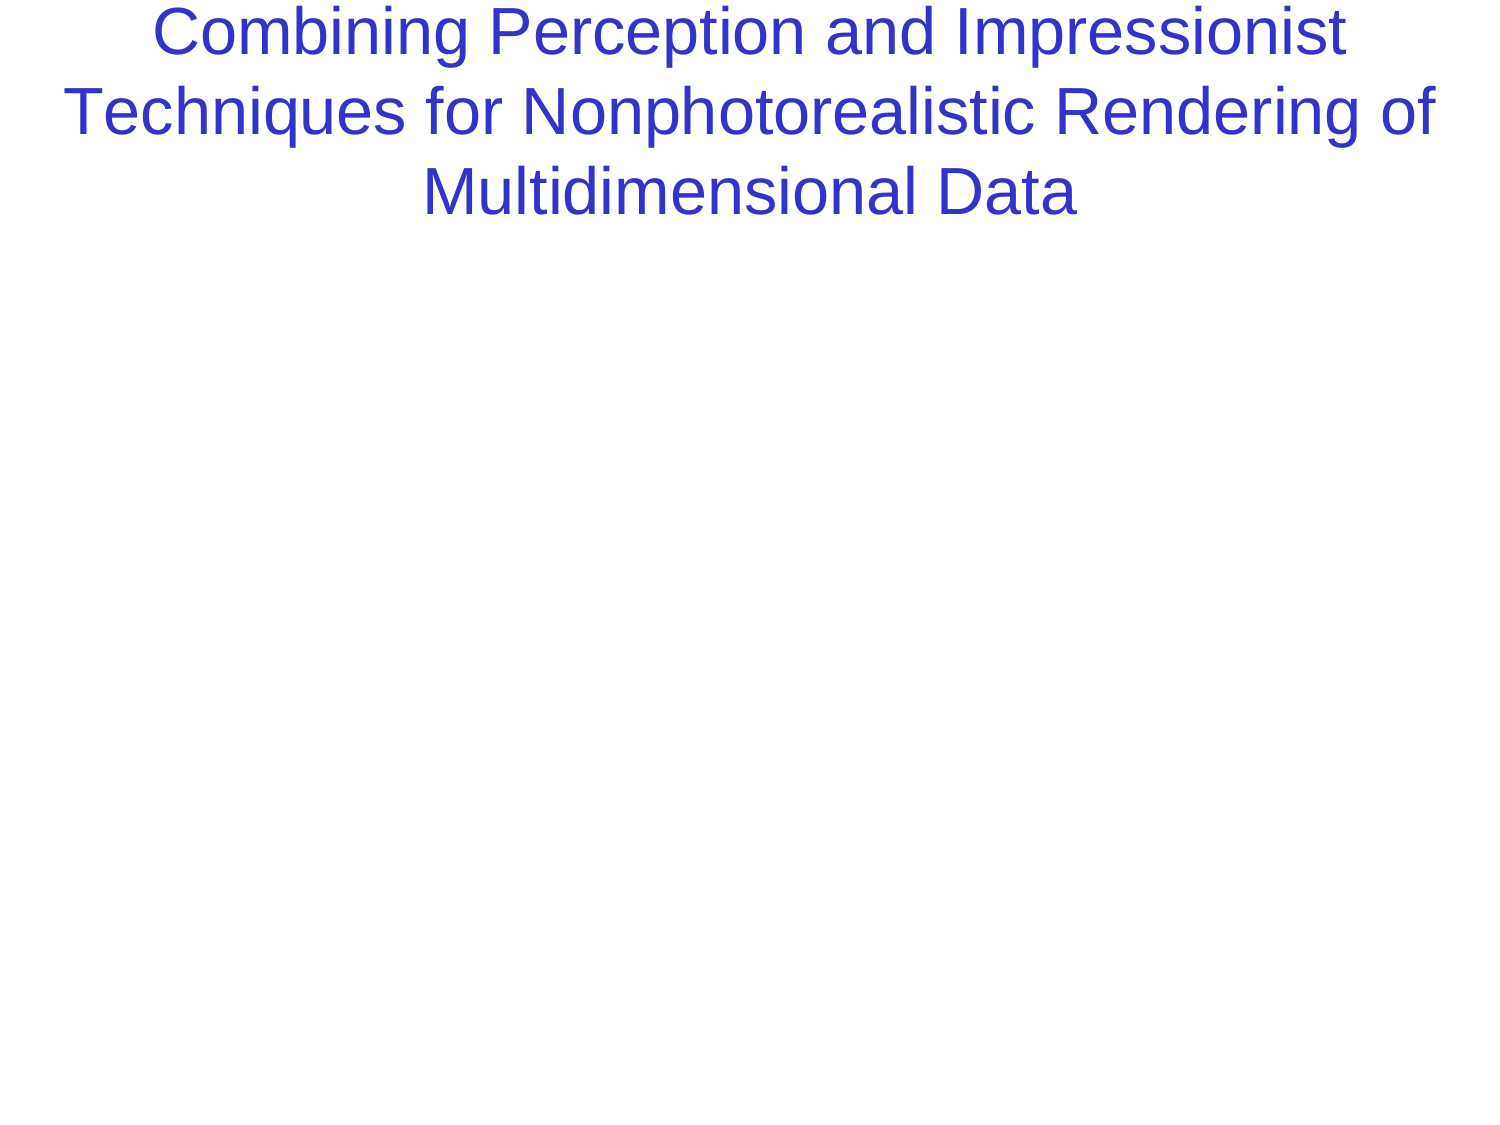

# Combining Perception and Impressionist Techniques for Nonphotorealistic Rendering of Multidimensional Data